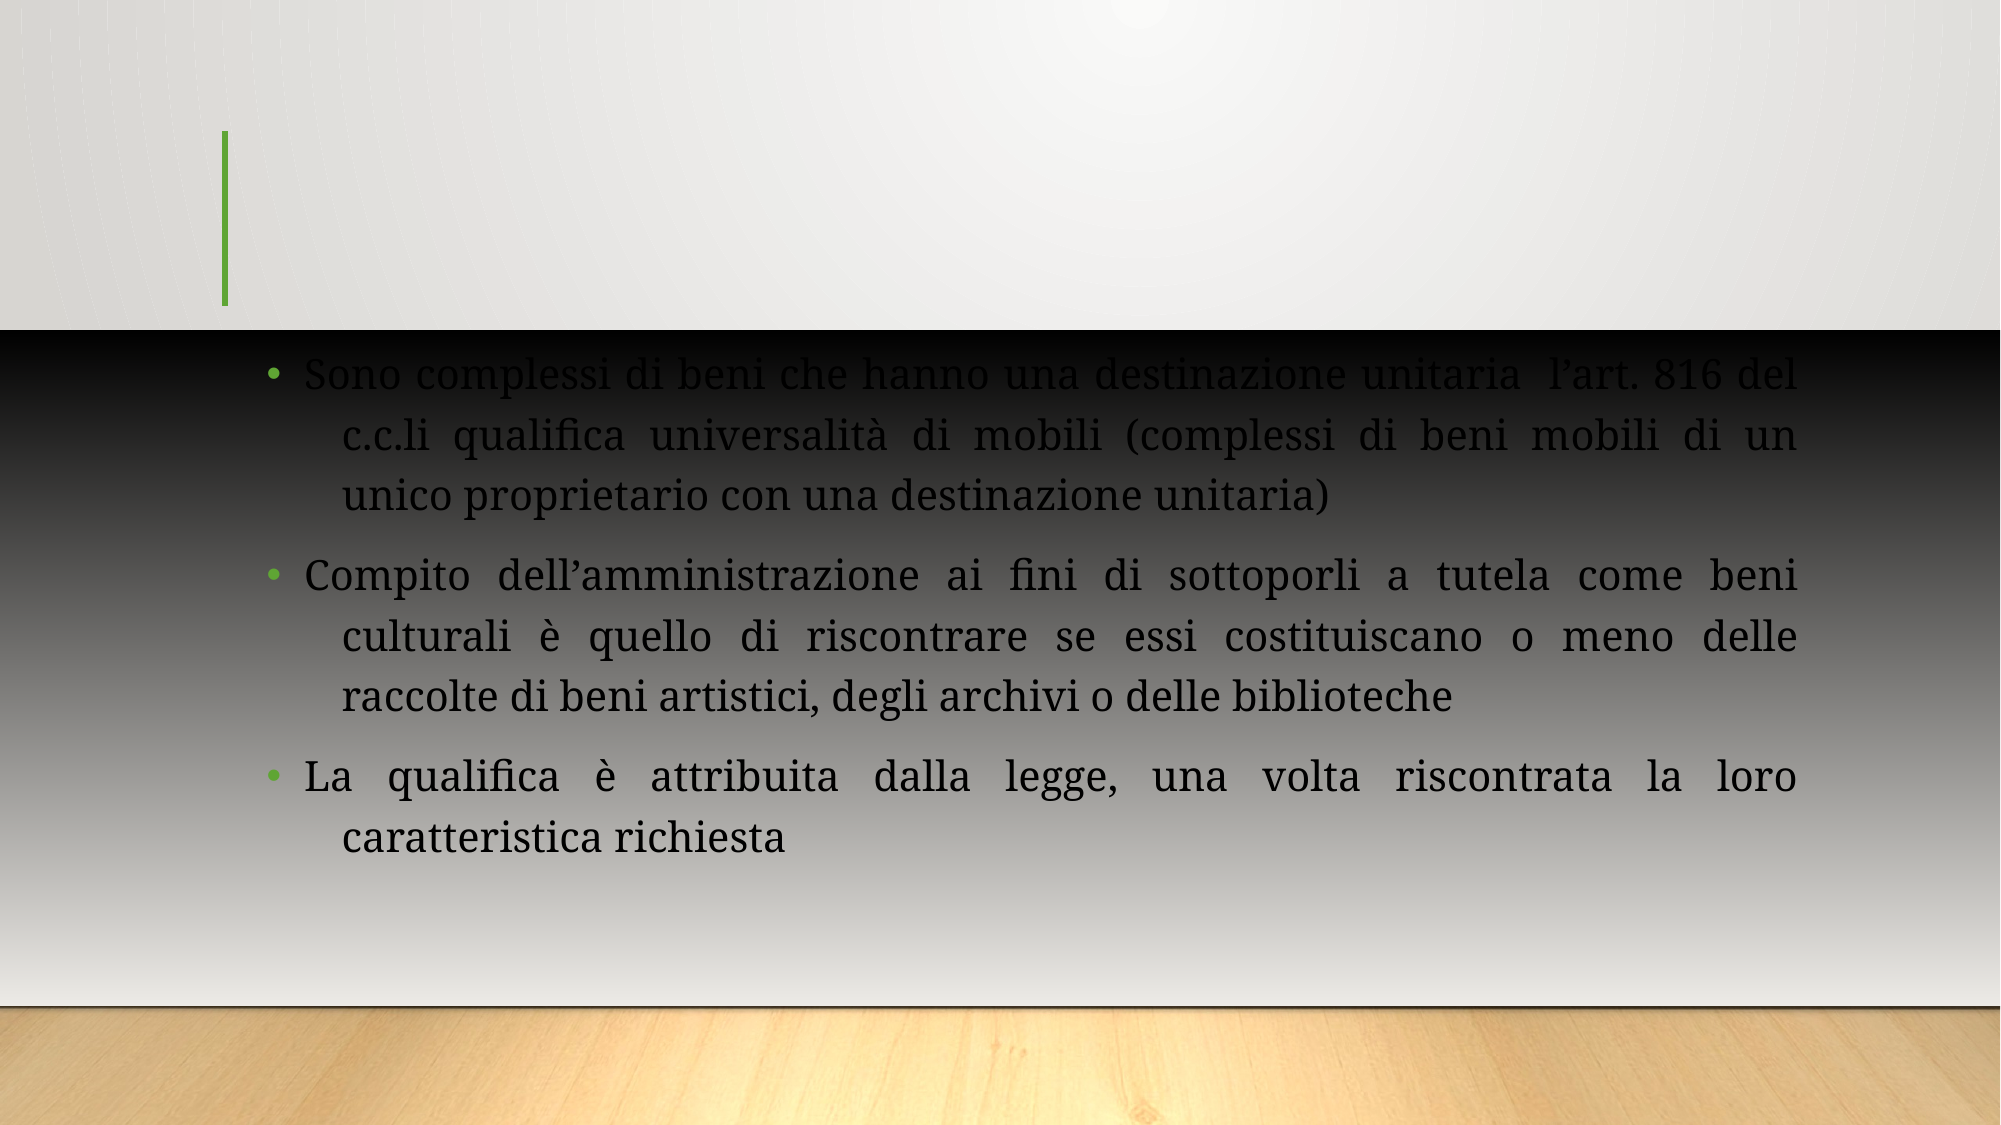

#
Sono complessi di beni che hanno una destinazione unitaria l’art. 816 del c.c.li qualifica universalità di mobili (complessi di beni mobili di un unico proprietario con una destinazione unitaria)
Compito dell’amministrazione ai fini di sottoporli a tutela come beni culturali è quello di riscontrare se essi costituiscano o meno delle raccolte di beni artistici, degli archivi o delle biblioteche
La qualifica è attribuita dalla legge, una volta riscontrata la loro caratteristica richiesta